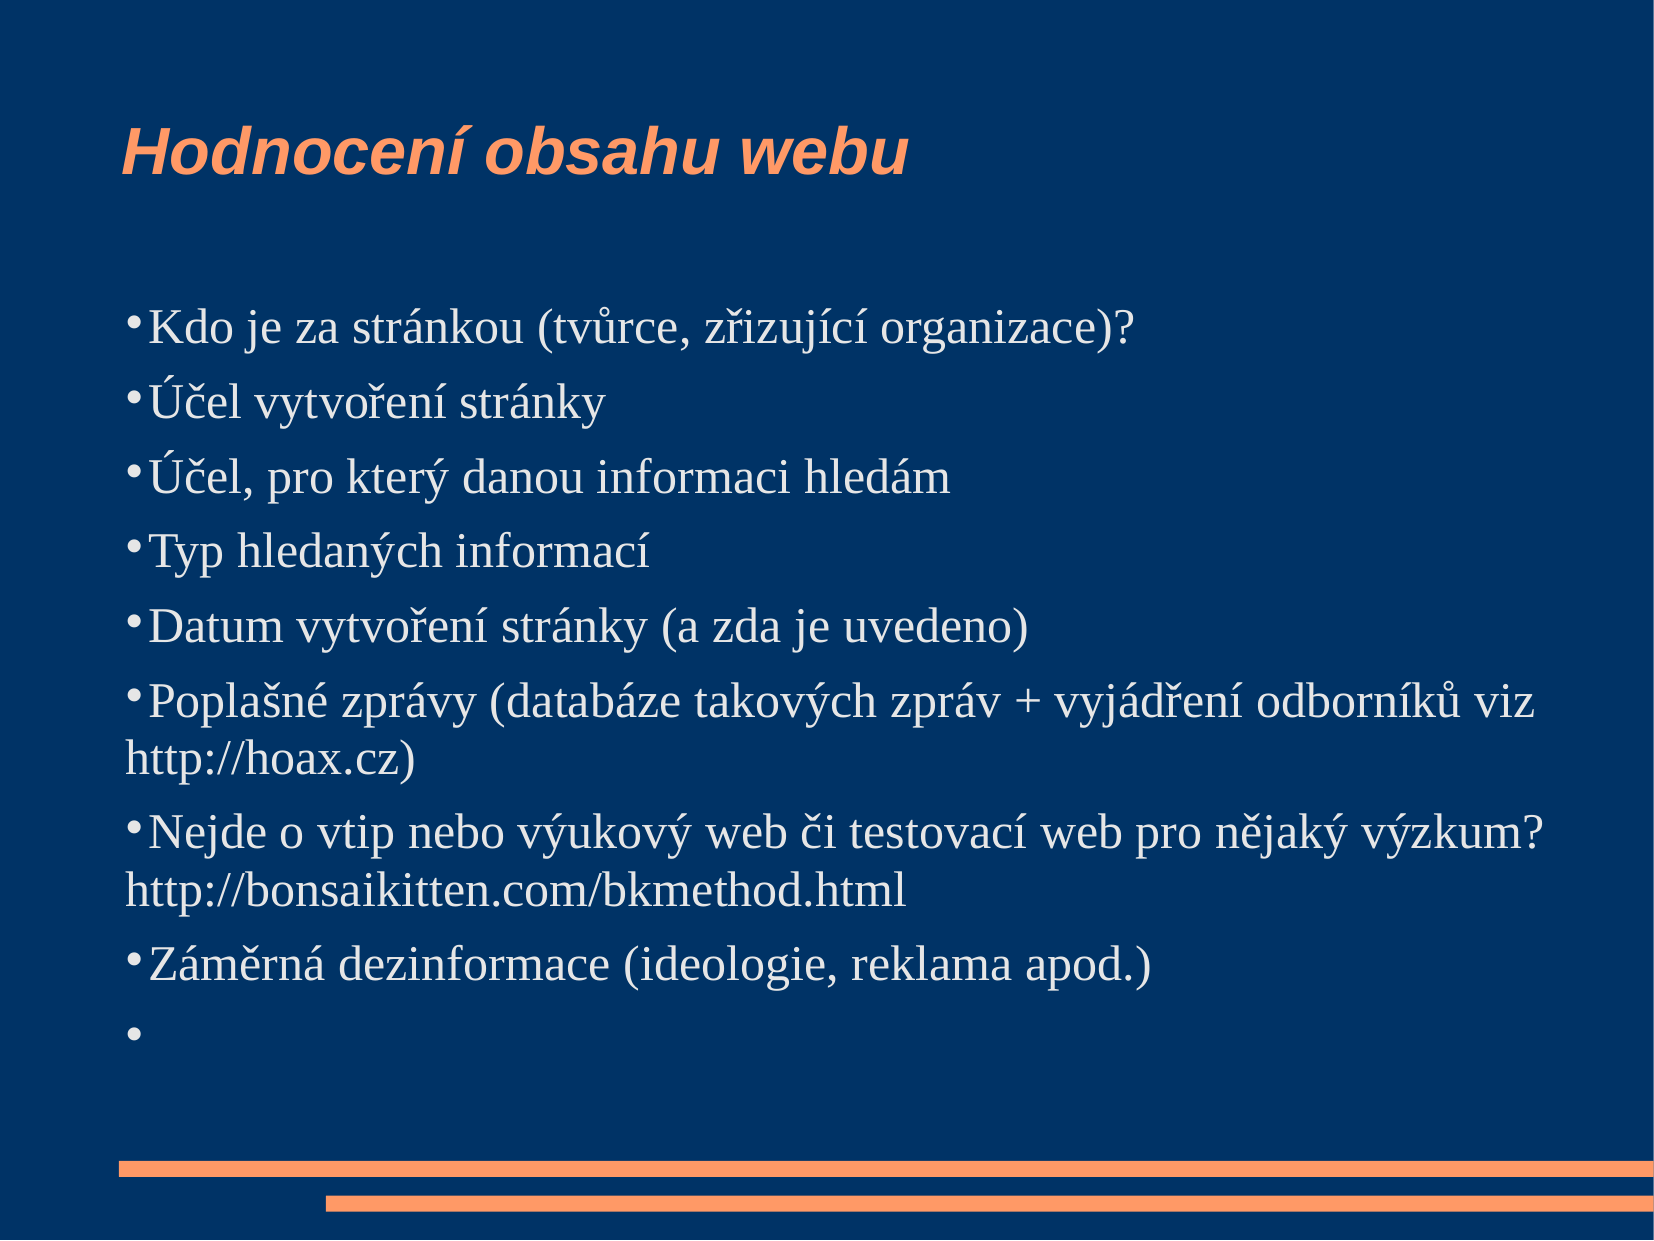

# Hodnocení obsahu webu
Kdo je za stránkou (tvůrce, zřizující organizace)?
Účel vytvoření stránky
Účel, pro který danou informaci hledám
Typ hledaných informací
Datum vytvoření stránky (a zda je uvedeno)
Poplašné zprávy (databáze takových zpráv + vyjádření odborníků viz http://hoax.cz)
Nejde o vtip nebo výukový web či testovací web pro nějaký výzkum? http://bonsaikitten.com/bkmethod.html
Záměrná dezinformace (ideologie, reklama apod.)